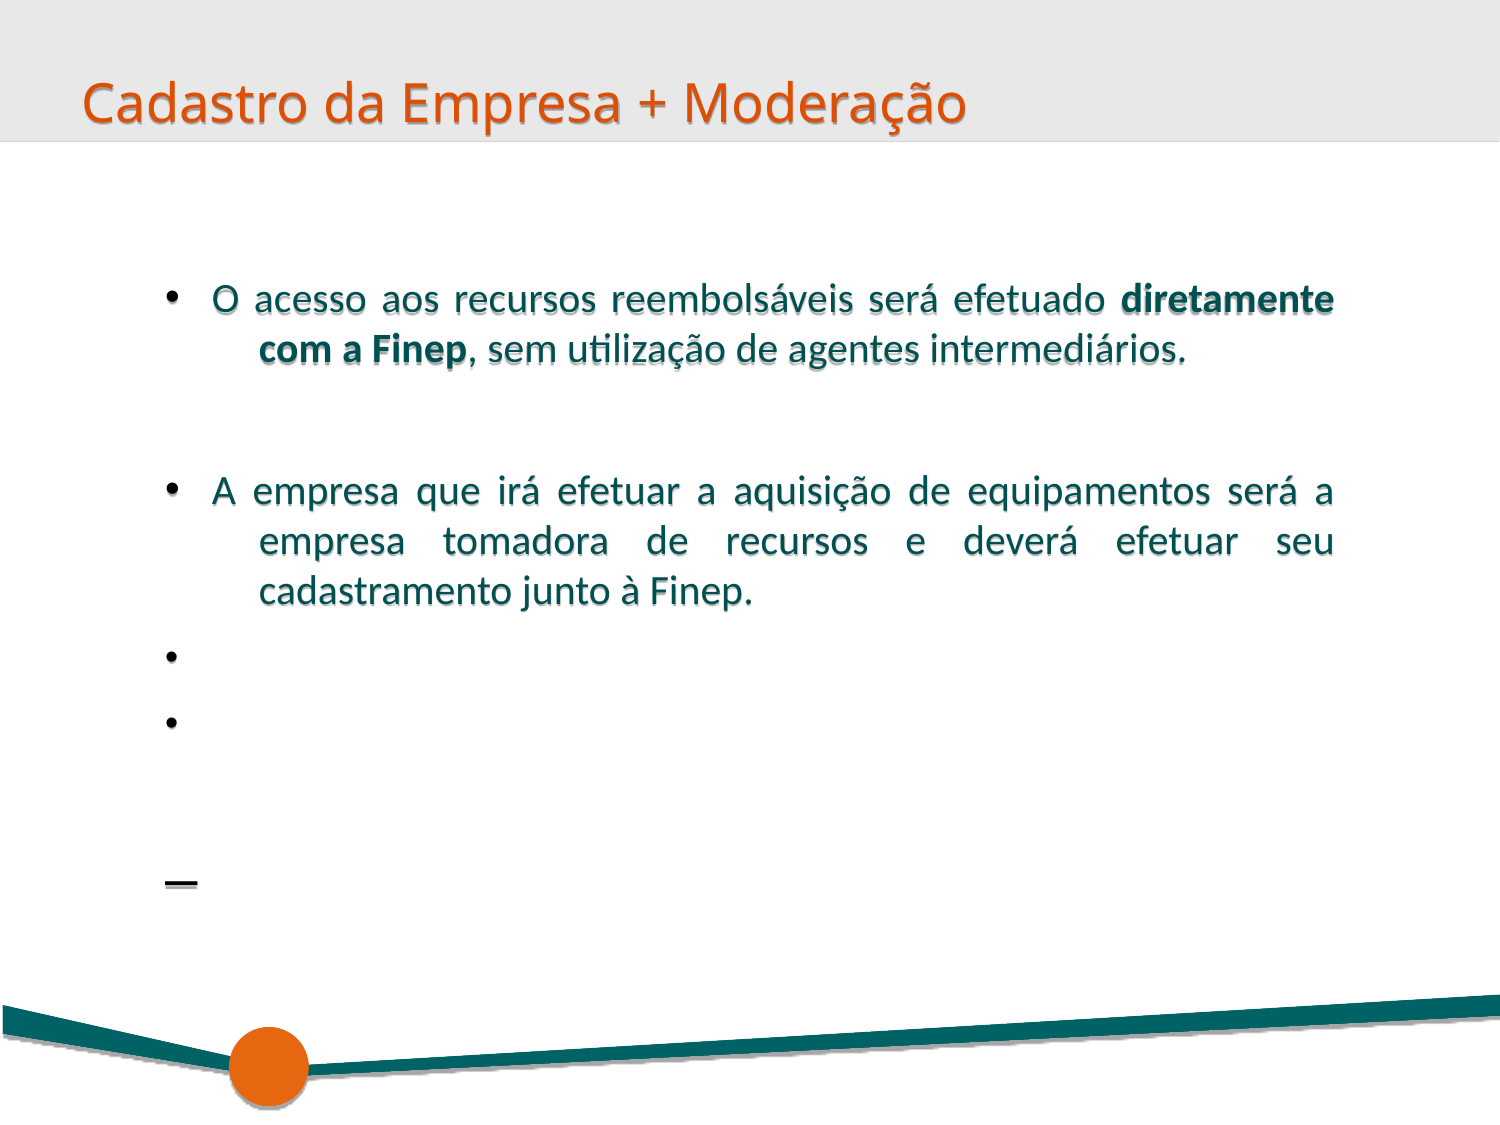

# Cadastro da Empresa + Moderação
O acesso aos recursos reembolsáveis será efetuado diretamente com a Finep, sem utilização de agentes intermediários.
A empresa que irá efetuar a aquisição de equipamentos será a empresa tomadora de recursos e deverá efetuar seu cadastramento junto à Finep.